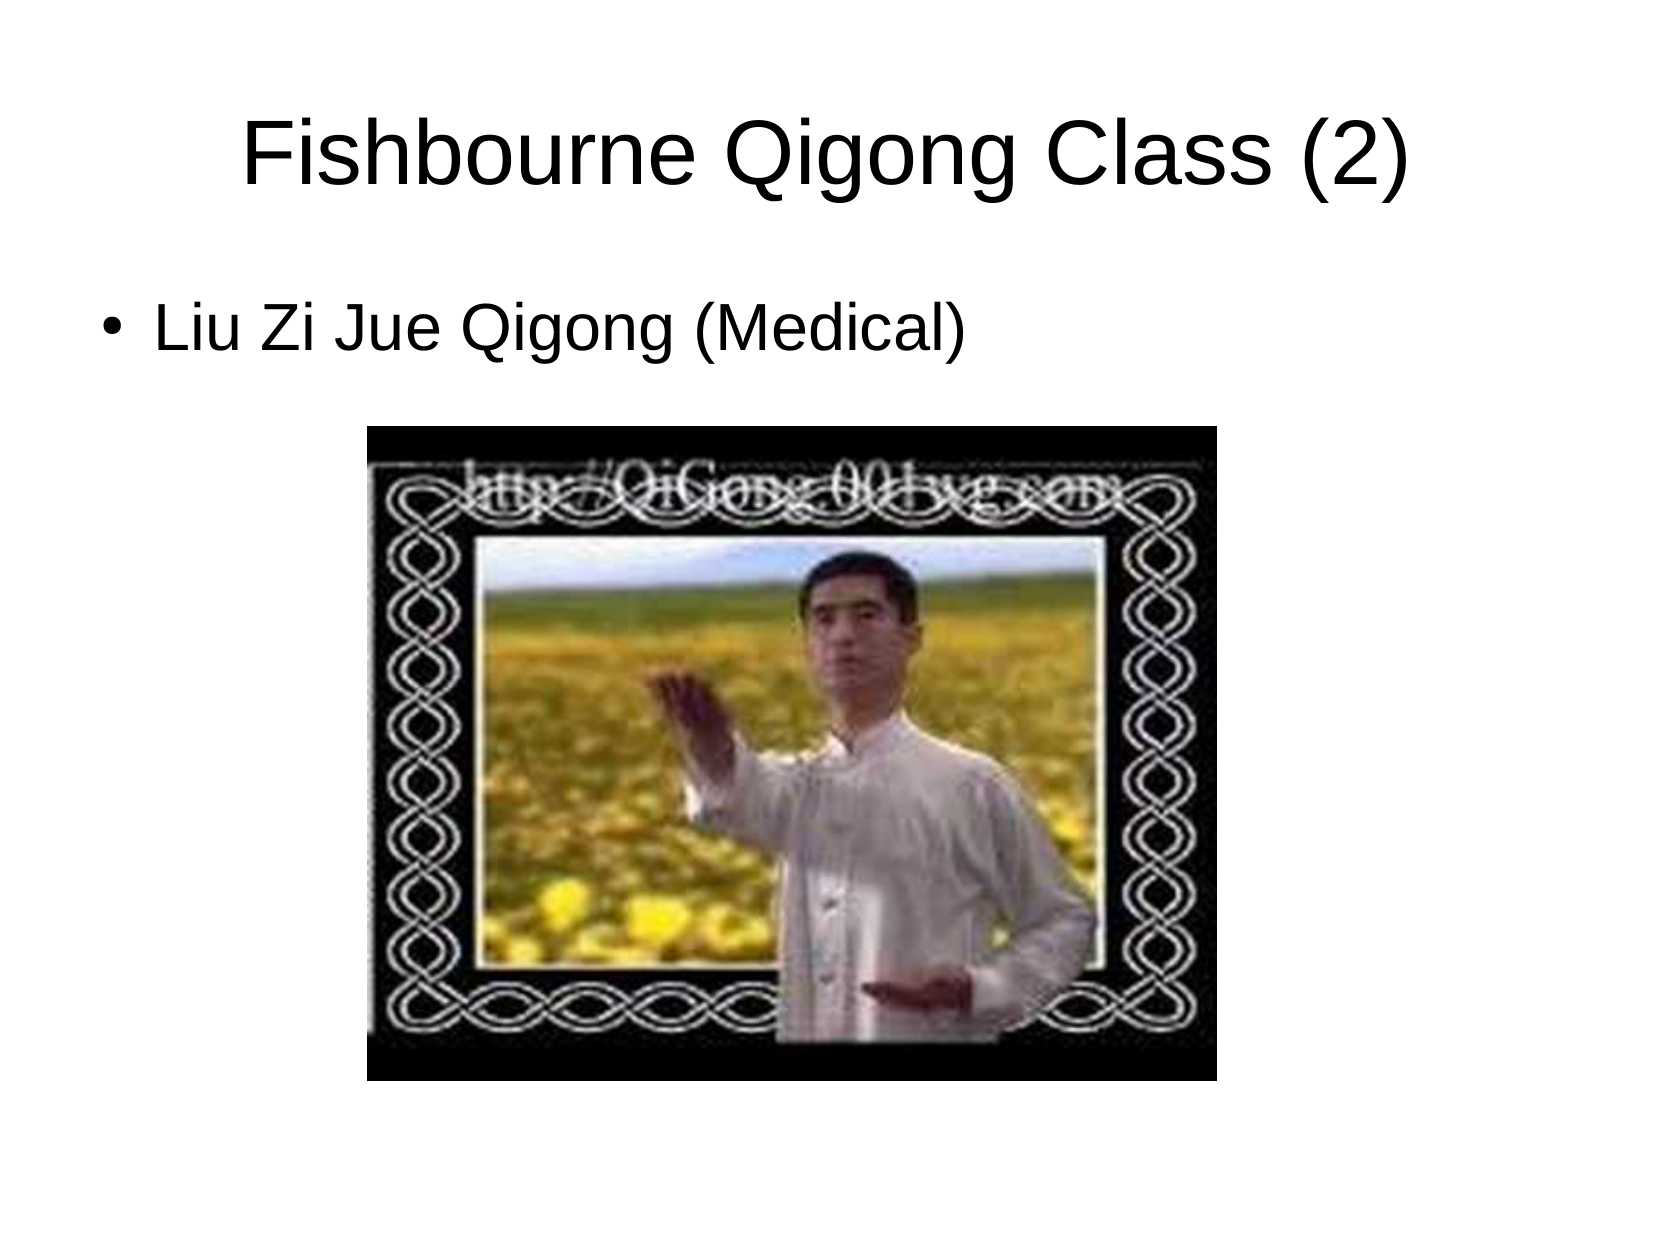

# Fishbourne Qigong Class (2)
Liu Zi Jue Qigong (Medical)